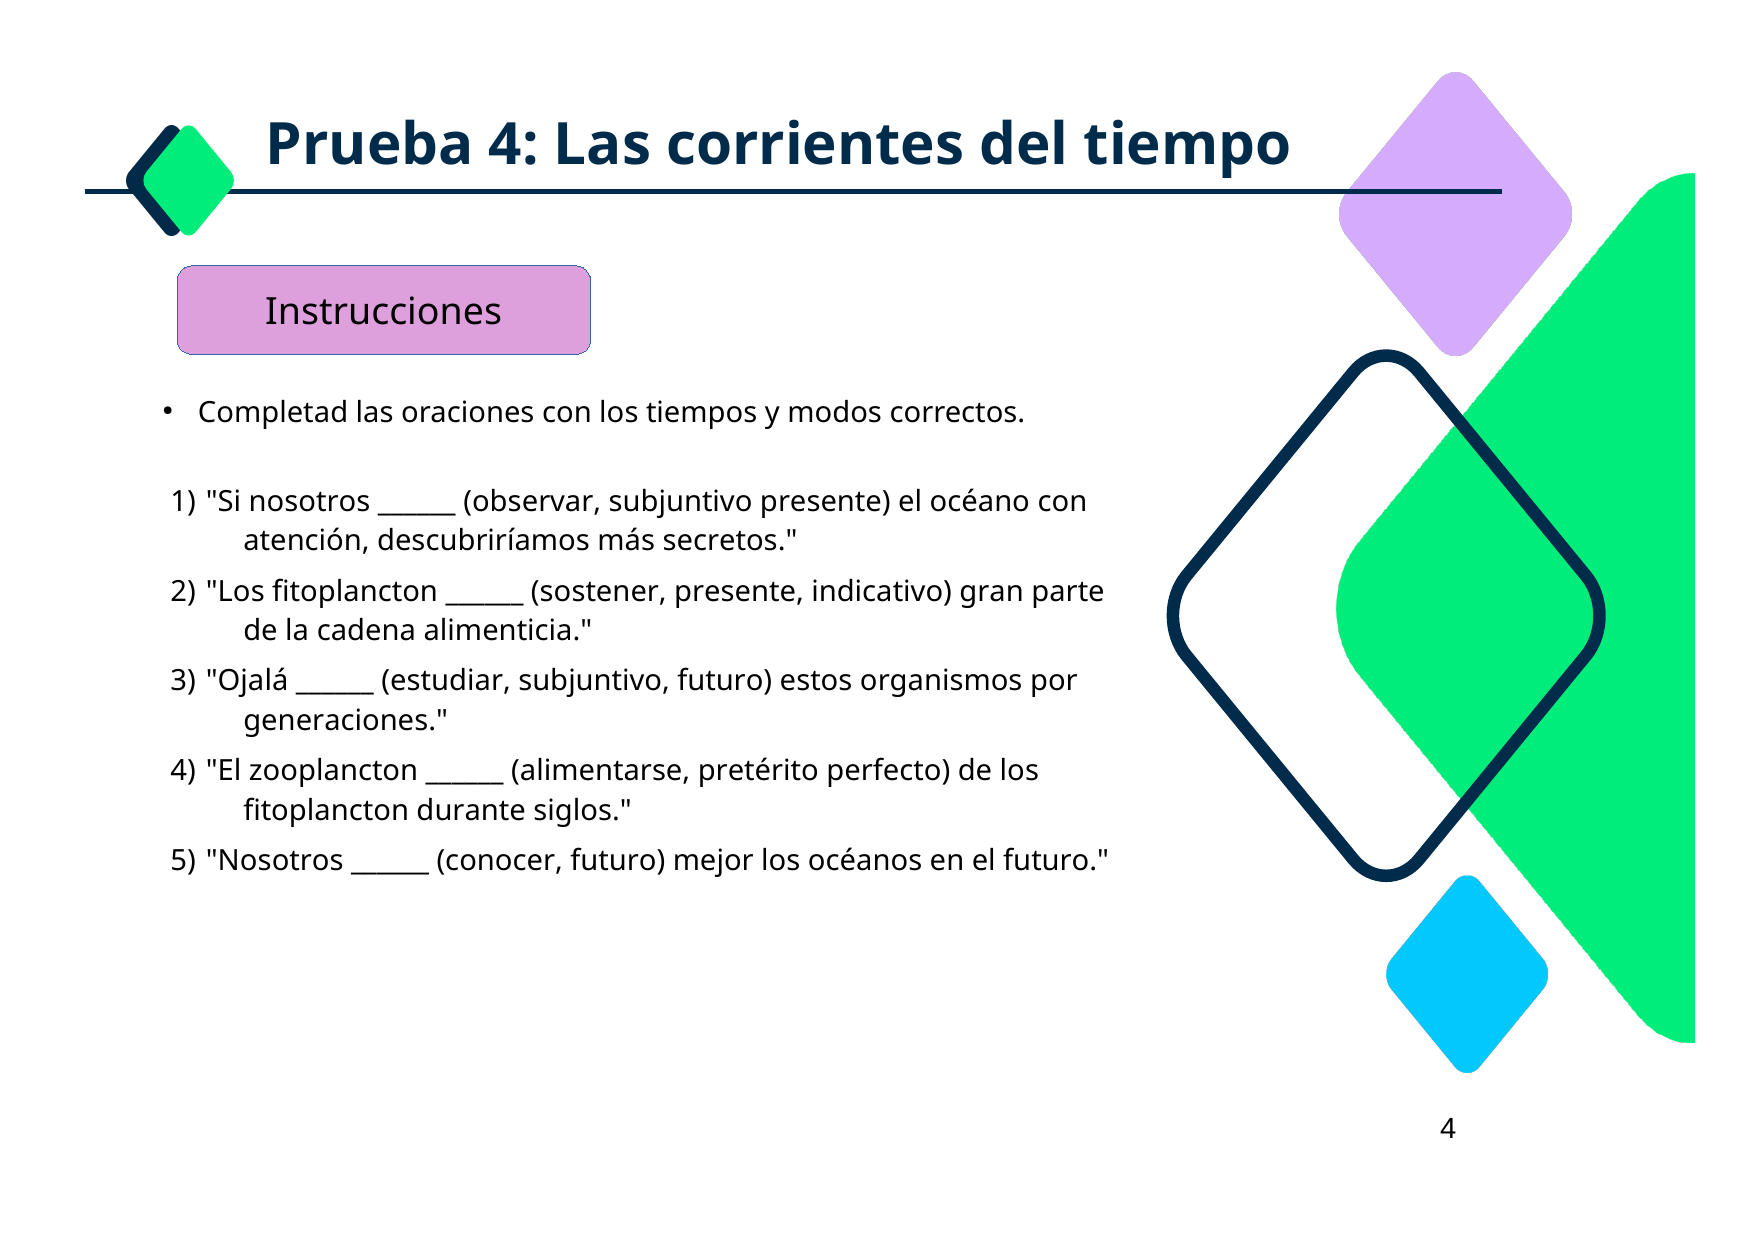

# Prueba 4: Las corrientes del tiempo
Instrucciones
Completad las oraciones con los tiempos y modos correctos.
"Si nosotros ______ (observar, subjuntivo presente) el océano con atención, descubriríamos más secretos."
"Los fitoplancton ______ (sostener, presente, indicativo) gran parte de la cadena alimenticia."
"Ojalá ______ (estudiar, subjuntivo, futuro) estos organismos por generaciones."
"El zooplancton ______ (alimentarse, pretérito perfecto) de los fitoplancton durante siglos."
"Nosotros ______ (conocer, futuro) mejor los océanos en el futuro."